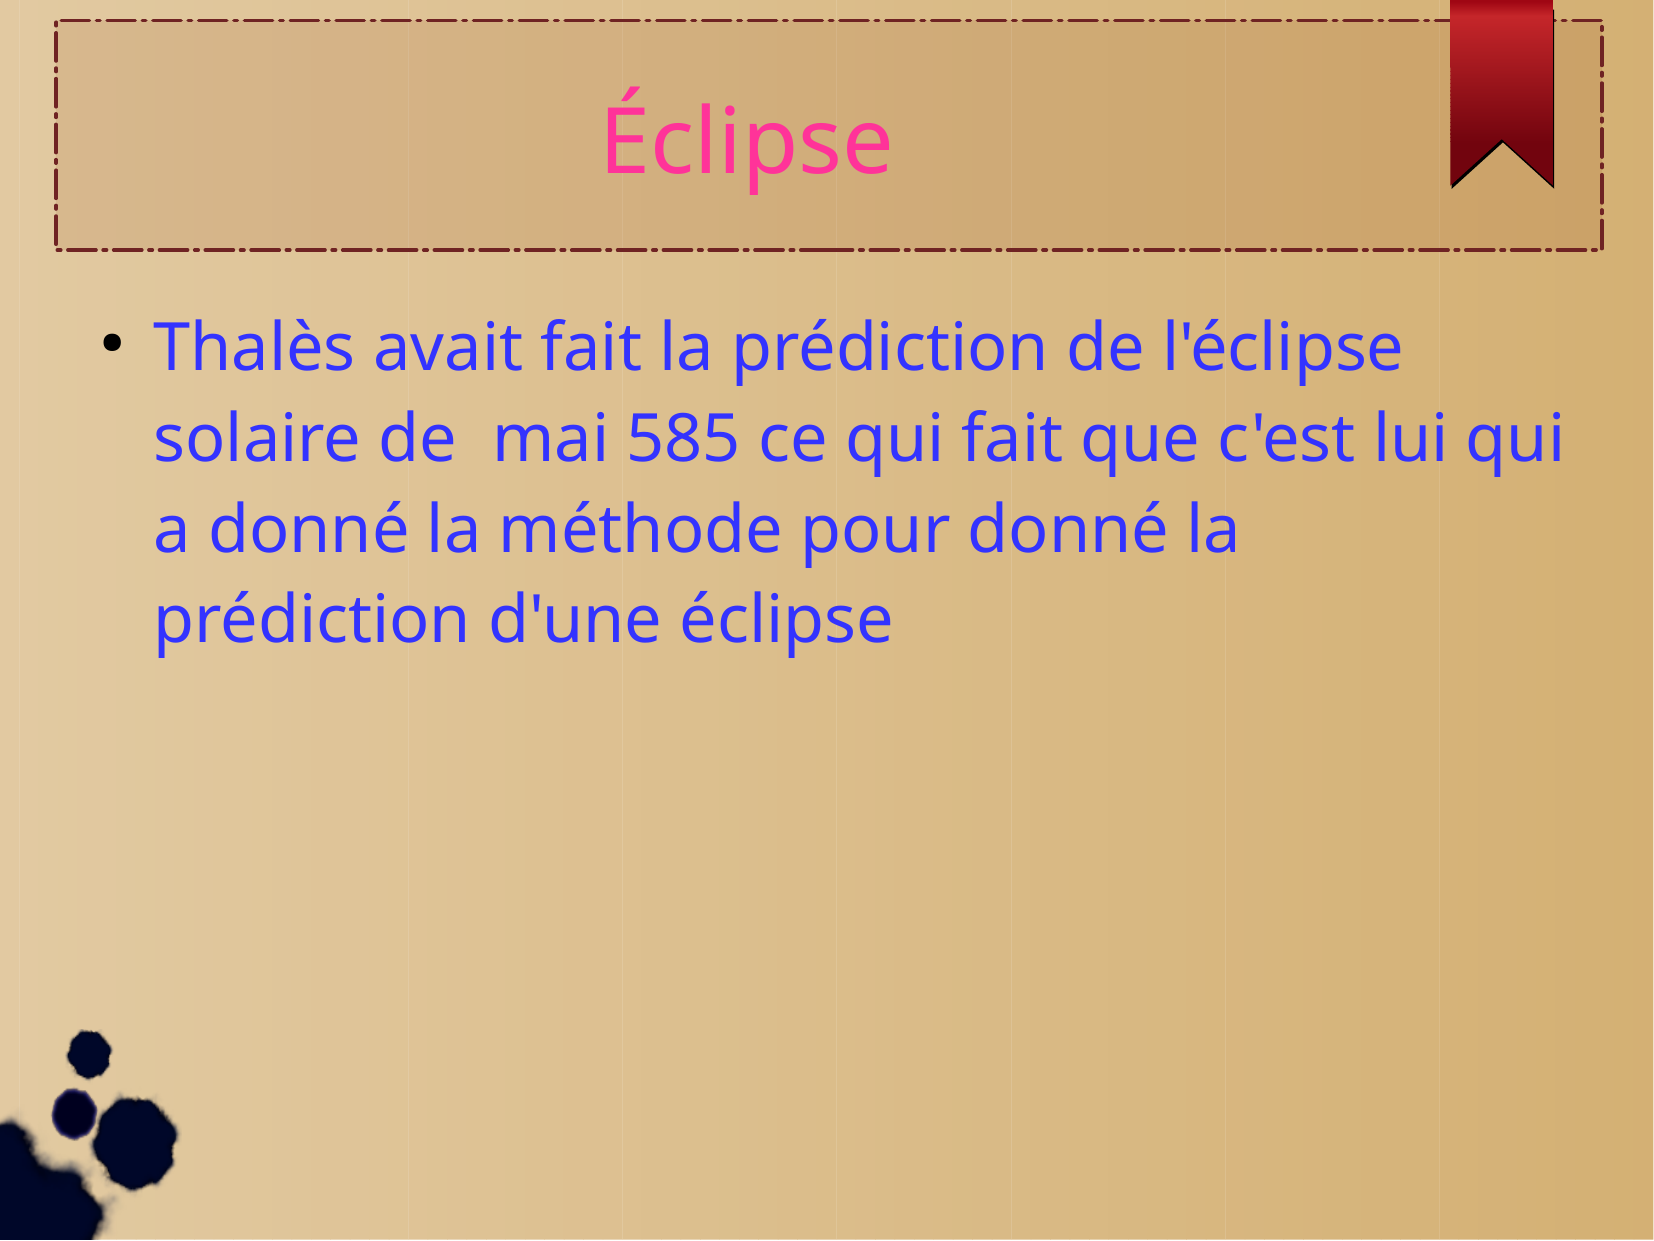

# Éclipse
Thalès avait fait la prédiction de l'éclipse solaire de mai 585 ce qui fait que c'est lui qui a donné la méthode pour donné la prédiction d'une éclipse